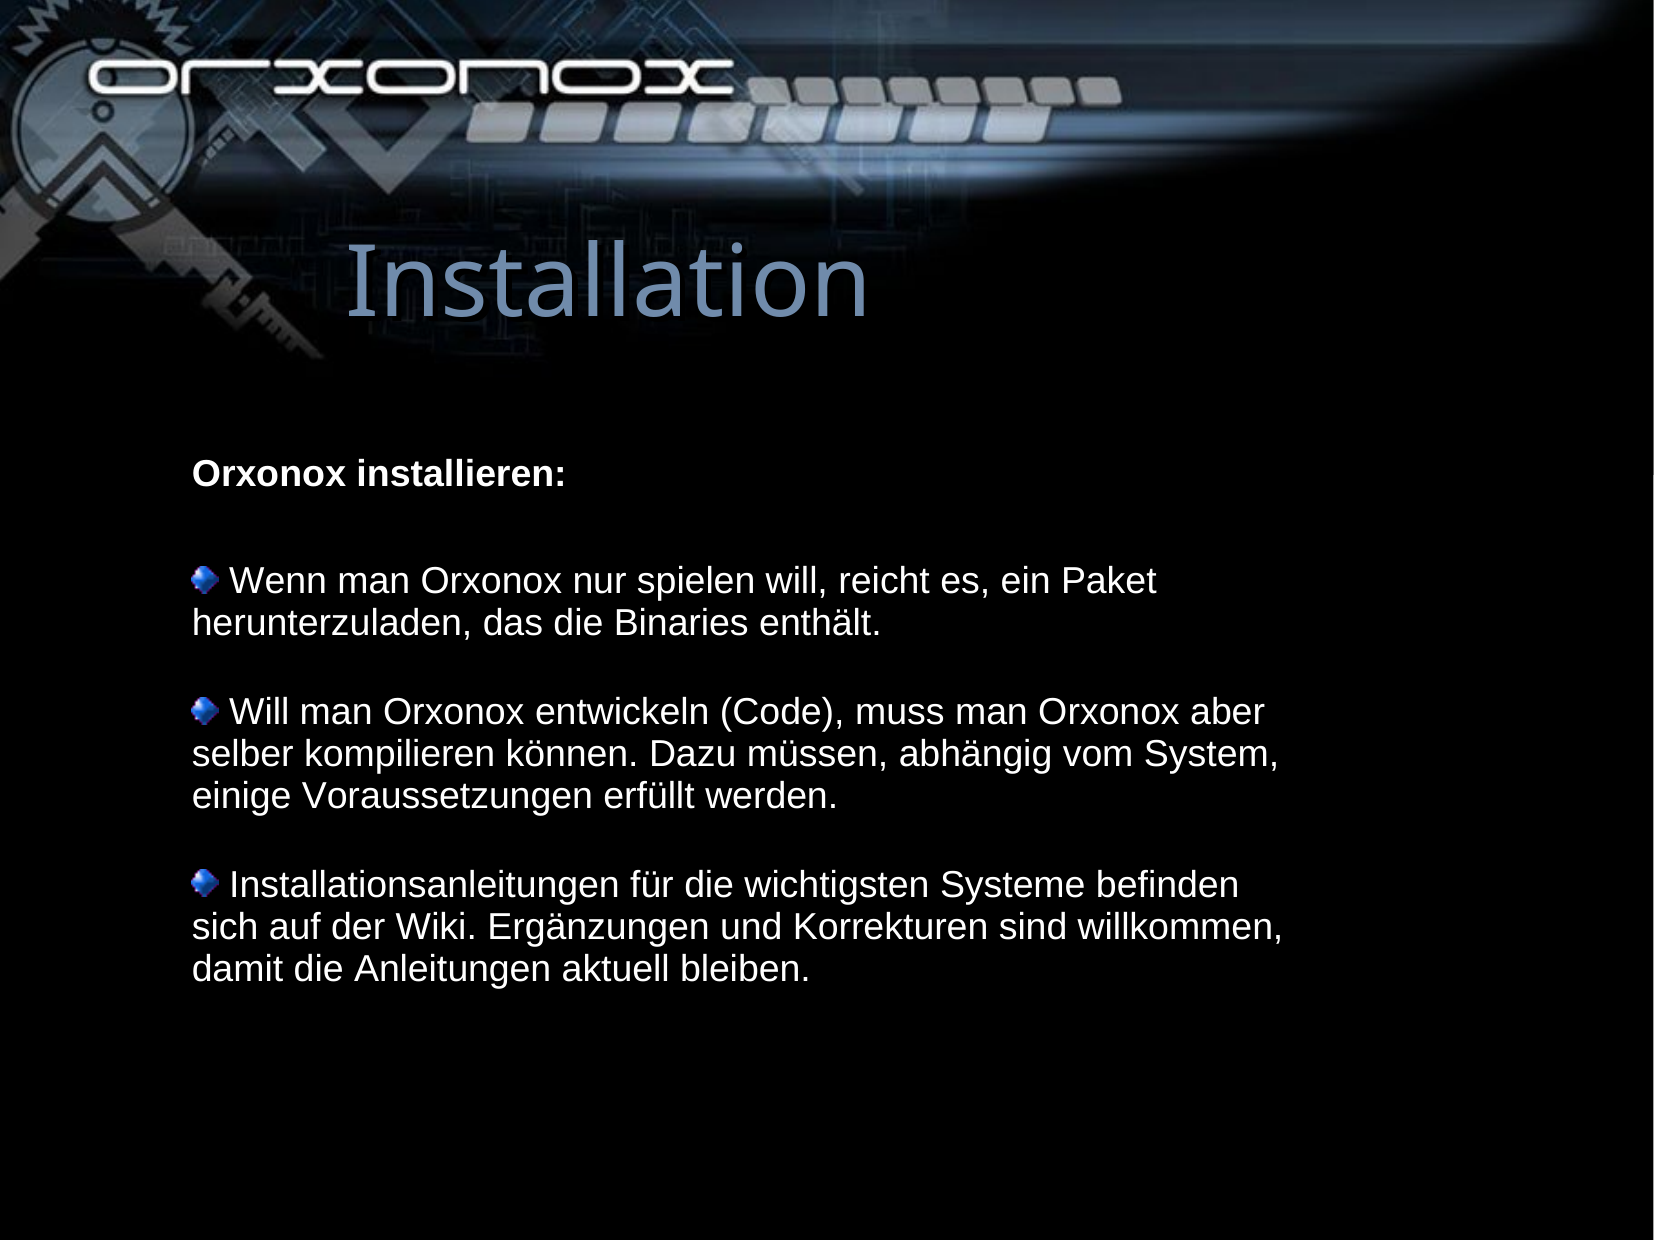

Installation
Orxonox installieren:
 Wenn man Orxonox nur spielen will, reicht es, ein Paket herunterzuladen, das die Binaries enthält.
 Will man Orxonox entwickeln (Code), muss man Orxonox aber selber kompilieren können. Dazu müssen, abhängig vom System, einige Voraussetzungen erfüllt werden.
 Installationsanleitungen für die wichtigsten Systeme befinden sich auf der Wiki. Ergänzungen und Korrekturen sind willkommen, damit die Anleitungen aktuell bleiben.